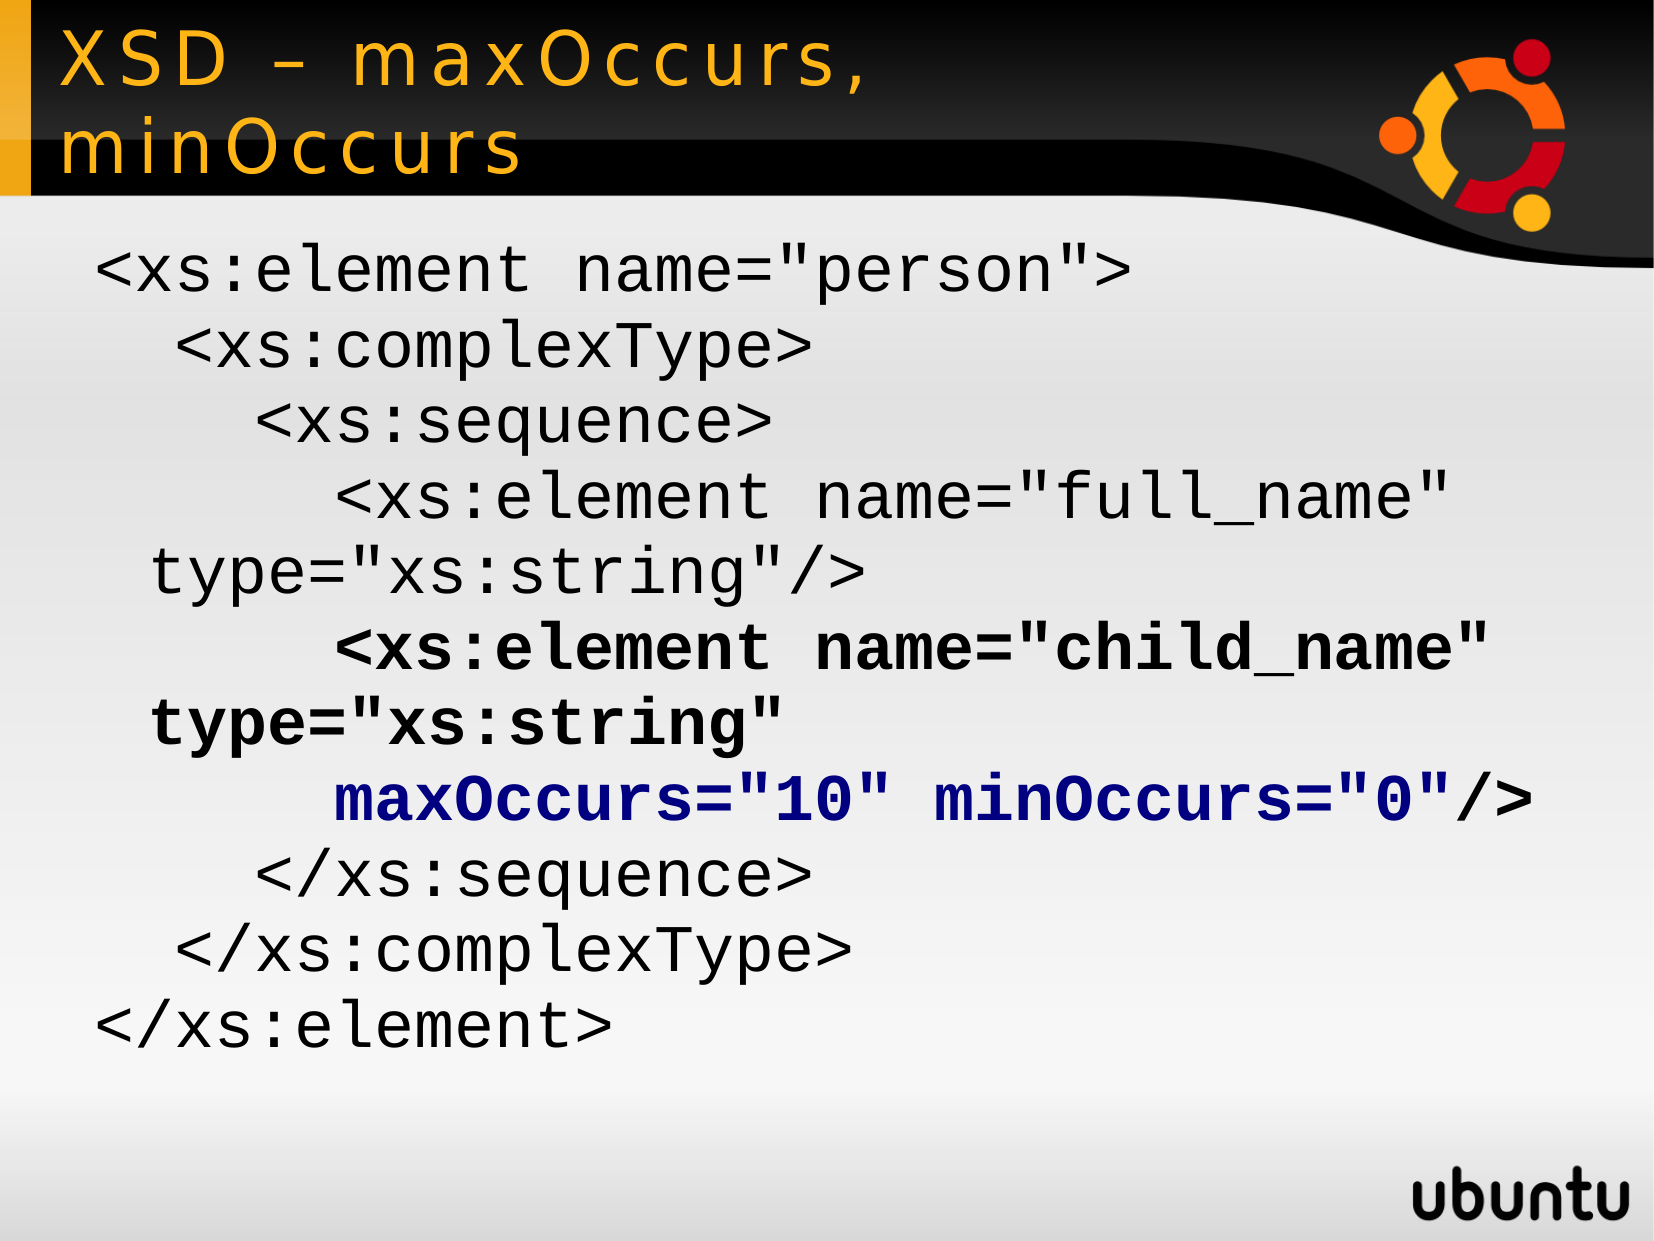

# XSD – maxOccurs, minOccurs
<xs:element name="person">
 <xs:complexType>
 <xs:sequence>
 <xs:element name="full_name" type="xs:string"/>
 <xs:element name="child_name" type="xs:string"
 maxOccurs="10" minOccurs="0"/>
 </xs:sequence>
 </xs:complexType>
</xs:element>